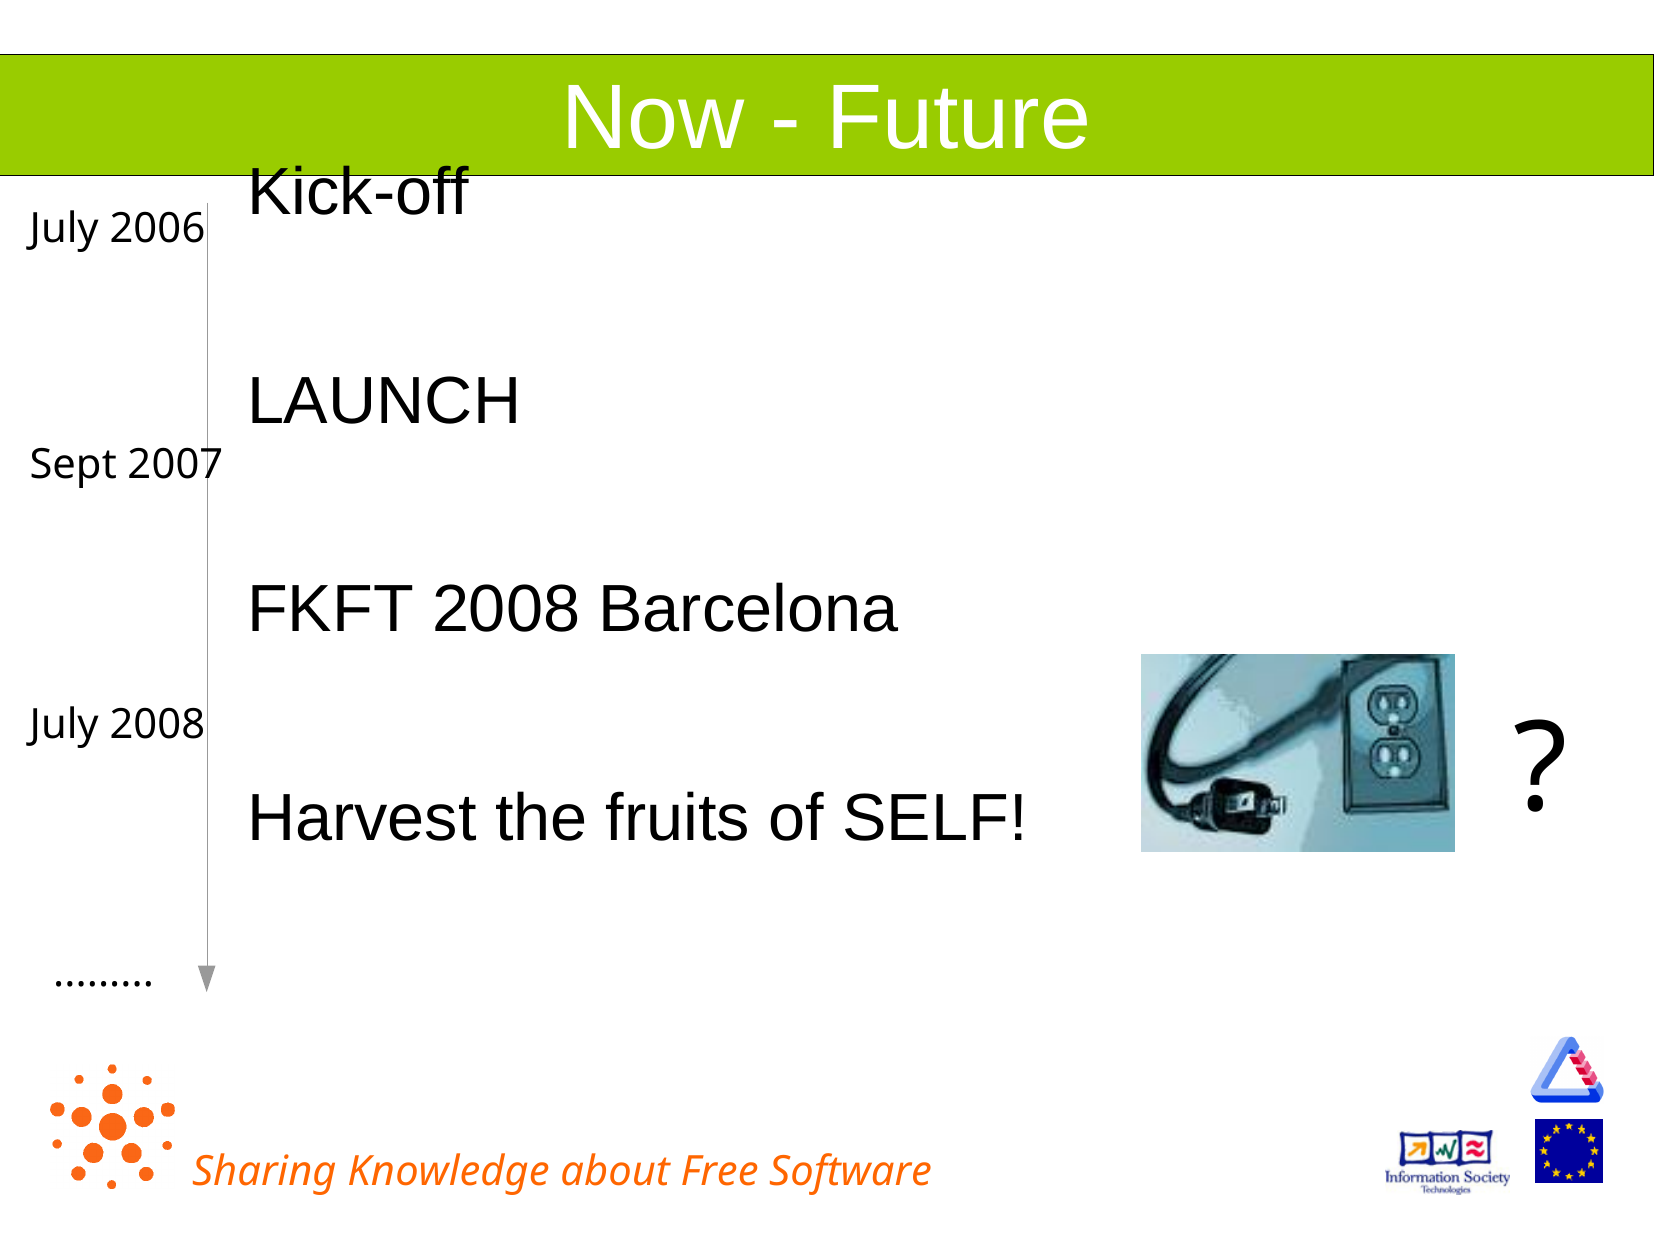

# Now - Future
Kick-off
LAUNCH
FKFT 2008 Barcelona
Harvest the fruits of SELF!
July 2006
Sept 2007
?
July 2008
.........